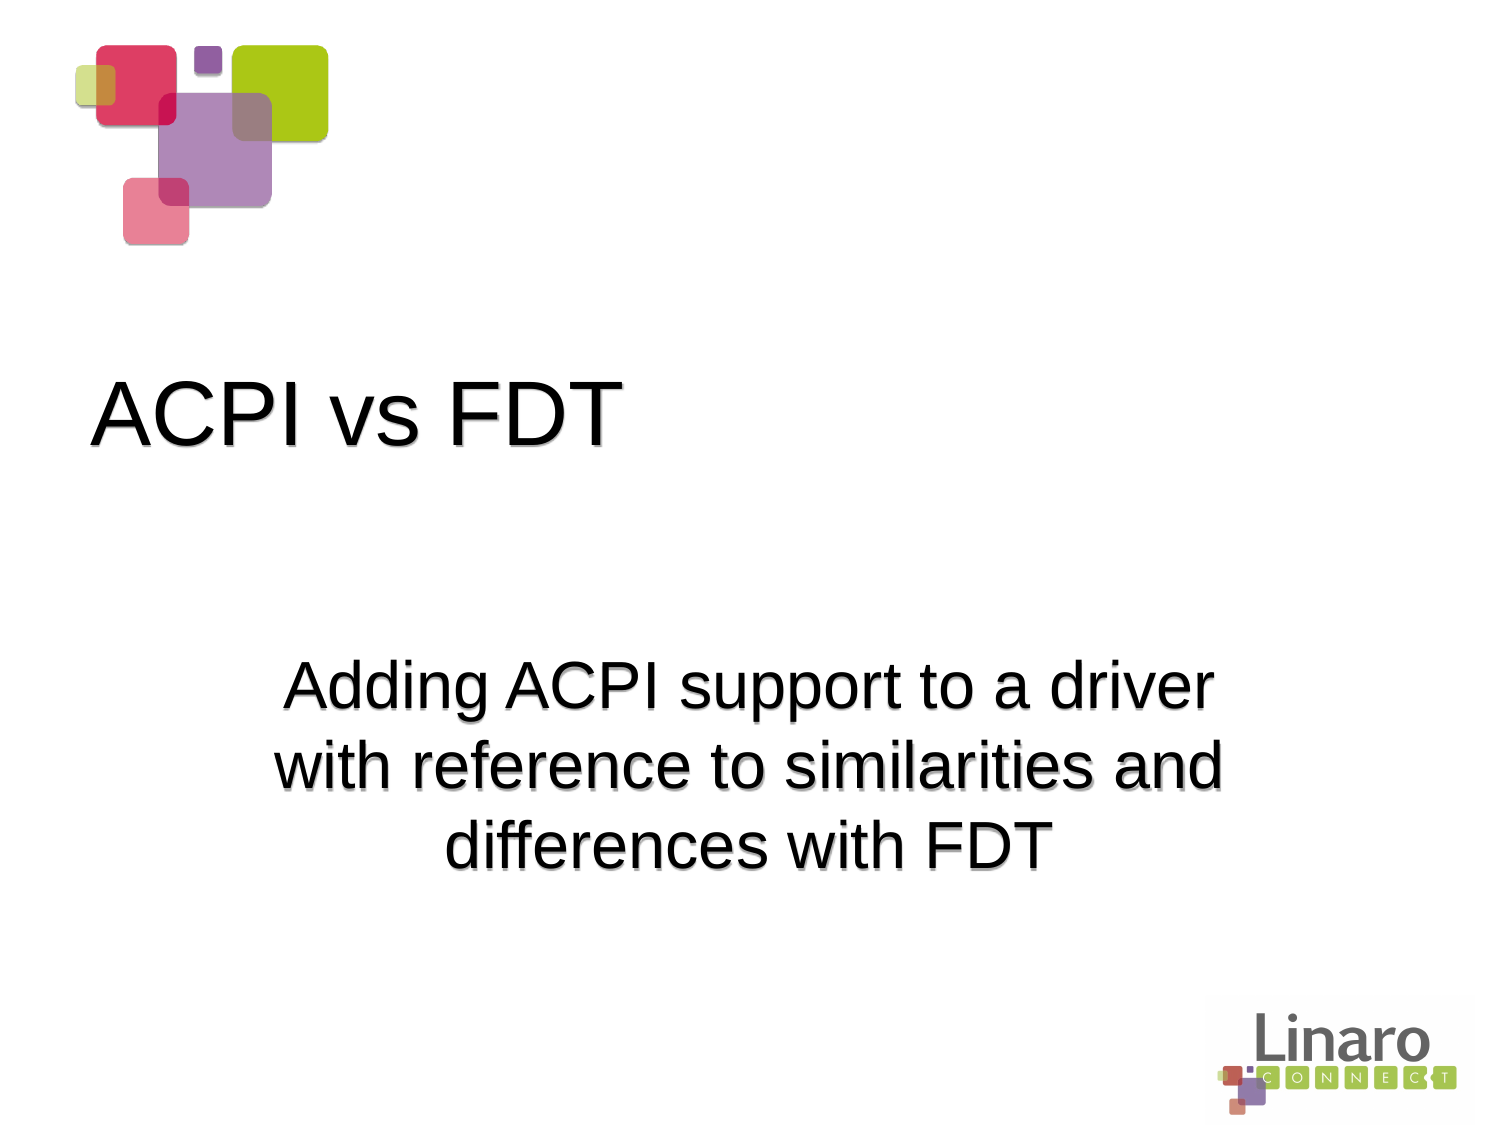

ACPI vs FDT
# Adding ACPI support to a driver with reference to similarities and differences with FDT